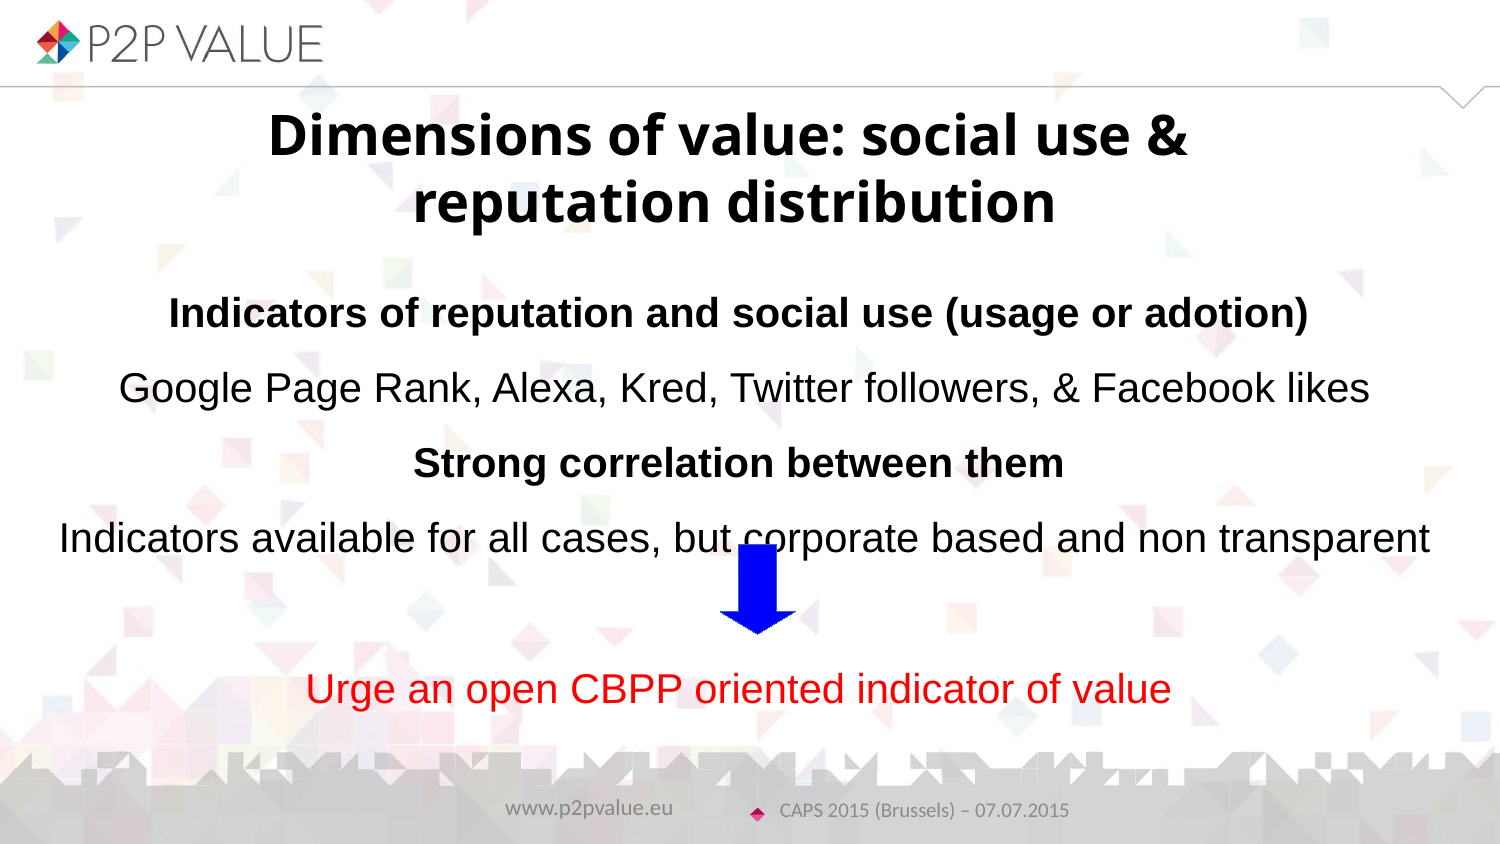

# Dimensions of value: social use & reputation distribution
Indicators of reputation and social use (usage or adotion)
Google Page Rank, Alexa, Kred, Twitter followers, & Facebook likes
Strong correlation between them
Indicators available for all cases, but corporate based and non transparent
Urge an open CBPP oriented indicator of value
www.p2pvalue.eu
CAPS 2015 (Brussels) – 07.07.2015